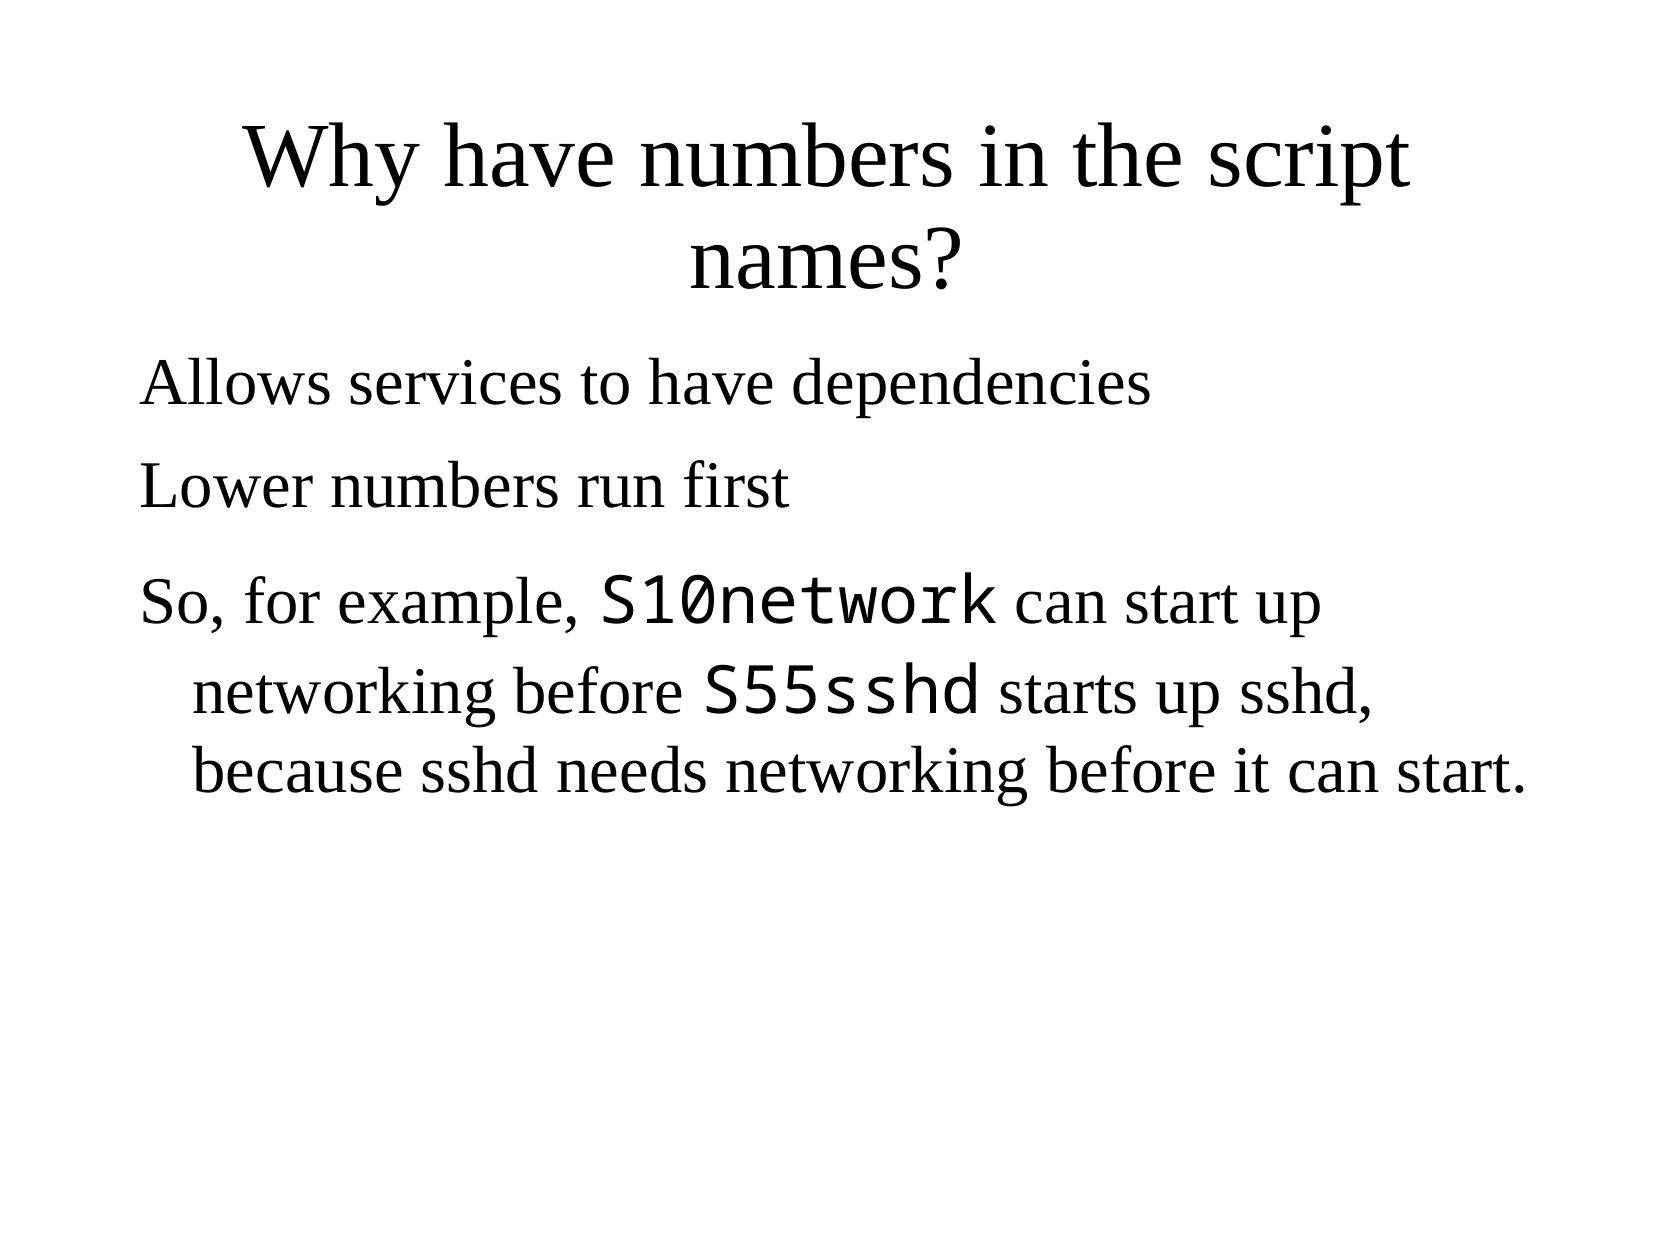

# Why have numbers in the script names?
Allows services to have dependencies
Lower numbers run first
So, for example, S10network can start up networking before S55sshd starts up sshd, because sshd needs networking before it can start.